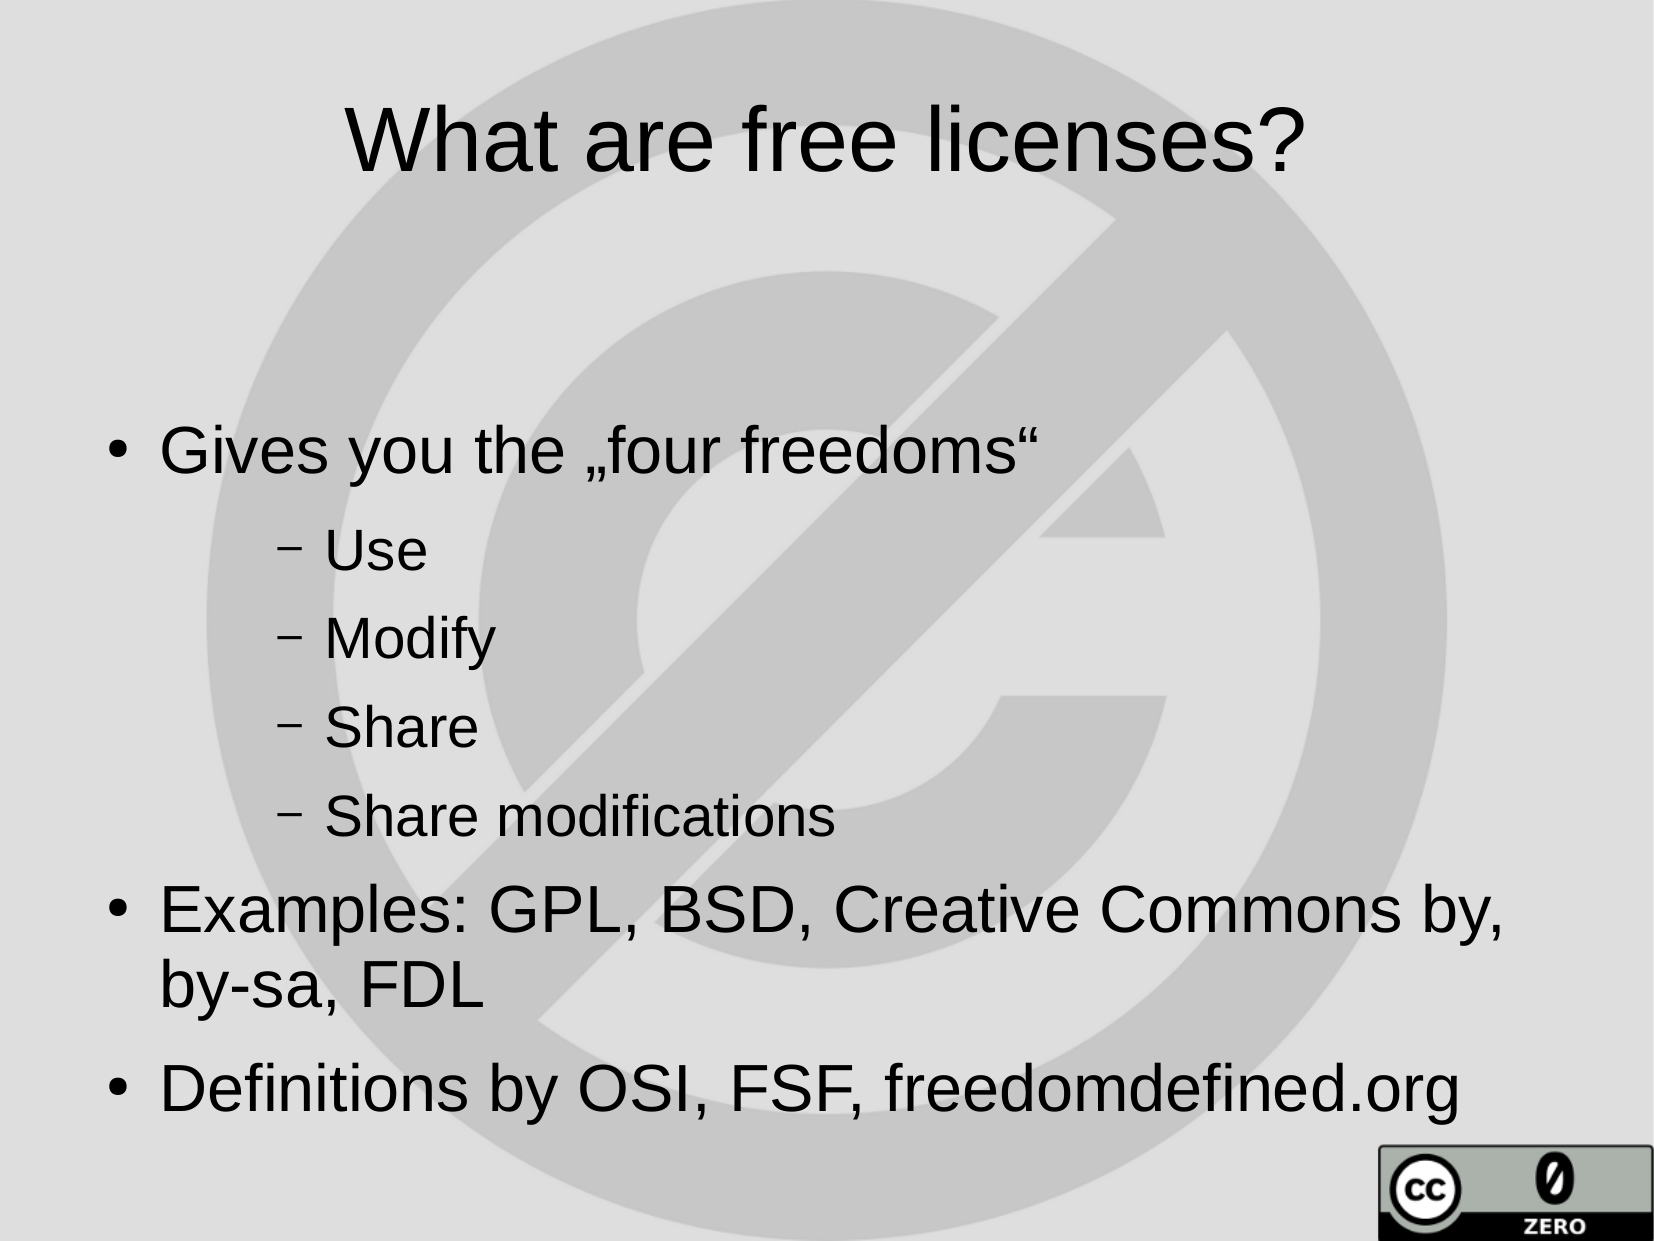

# What are free licenses?
Gives you the „four freedoms“
Use
Modify
Share
Share modifications
Examples: GPL, BSD, Creative Commons by, by-sa, FDL
Definitions by OSI, FSF, freedomdefined.org